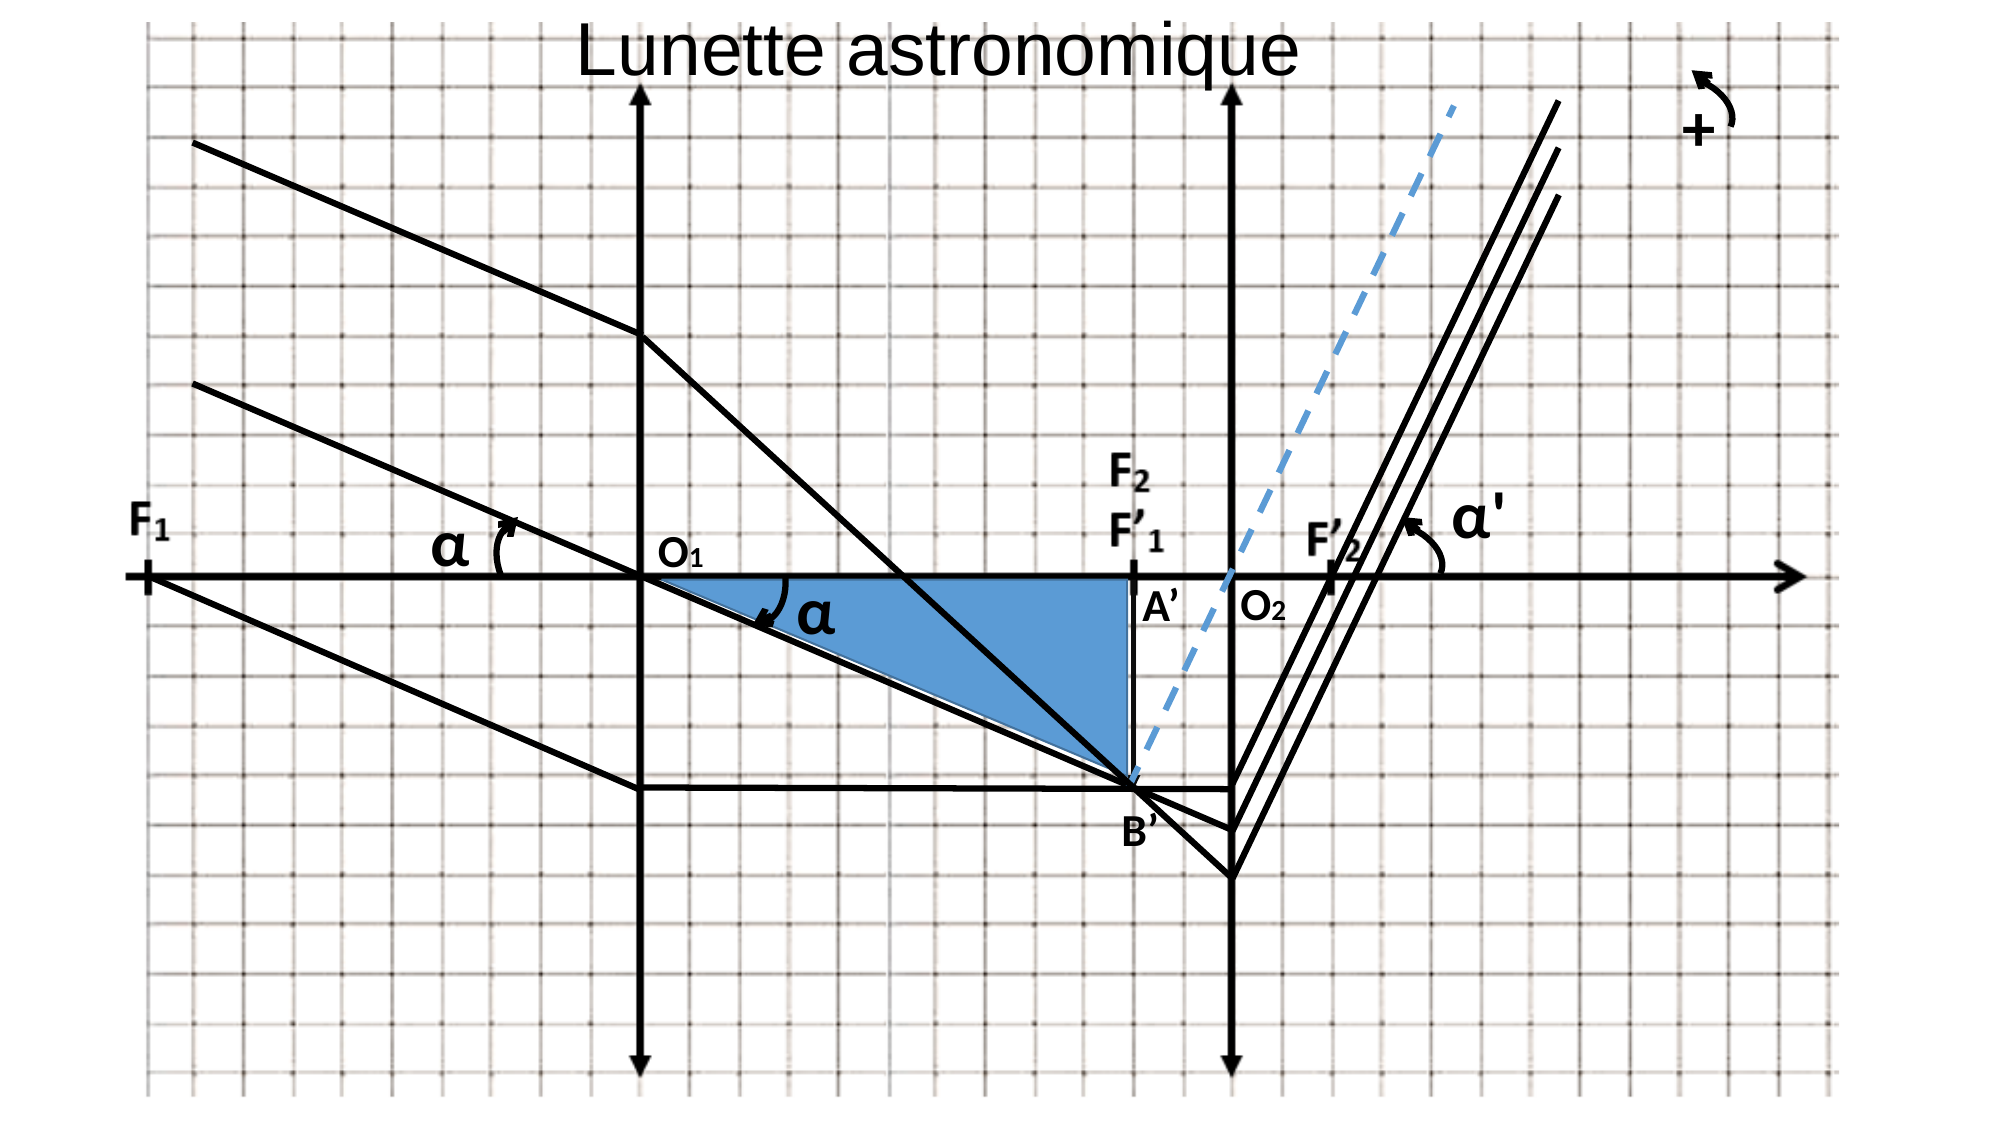

Lunette astronomique
+
α'
α
O1
α
O2
A’
B’